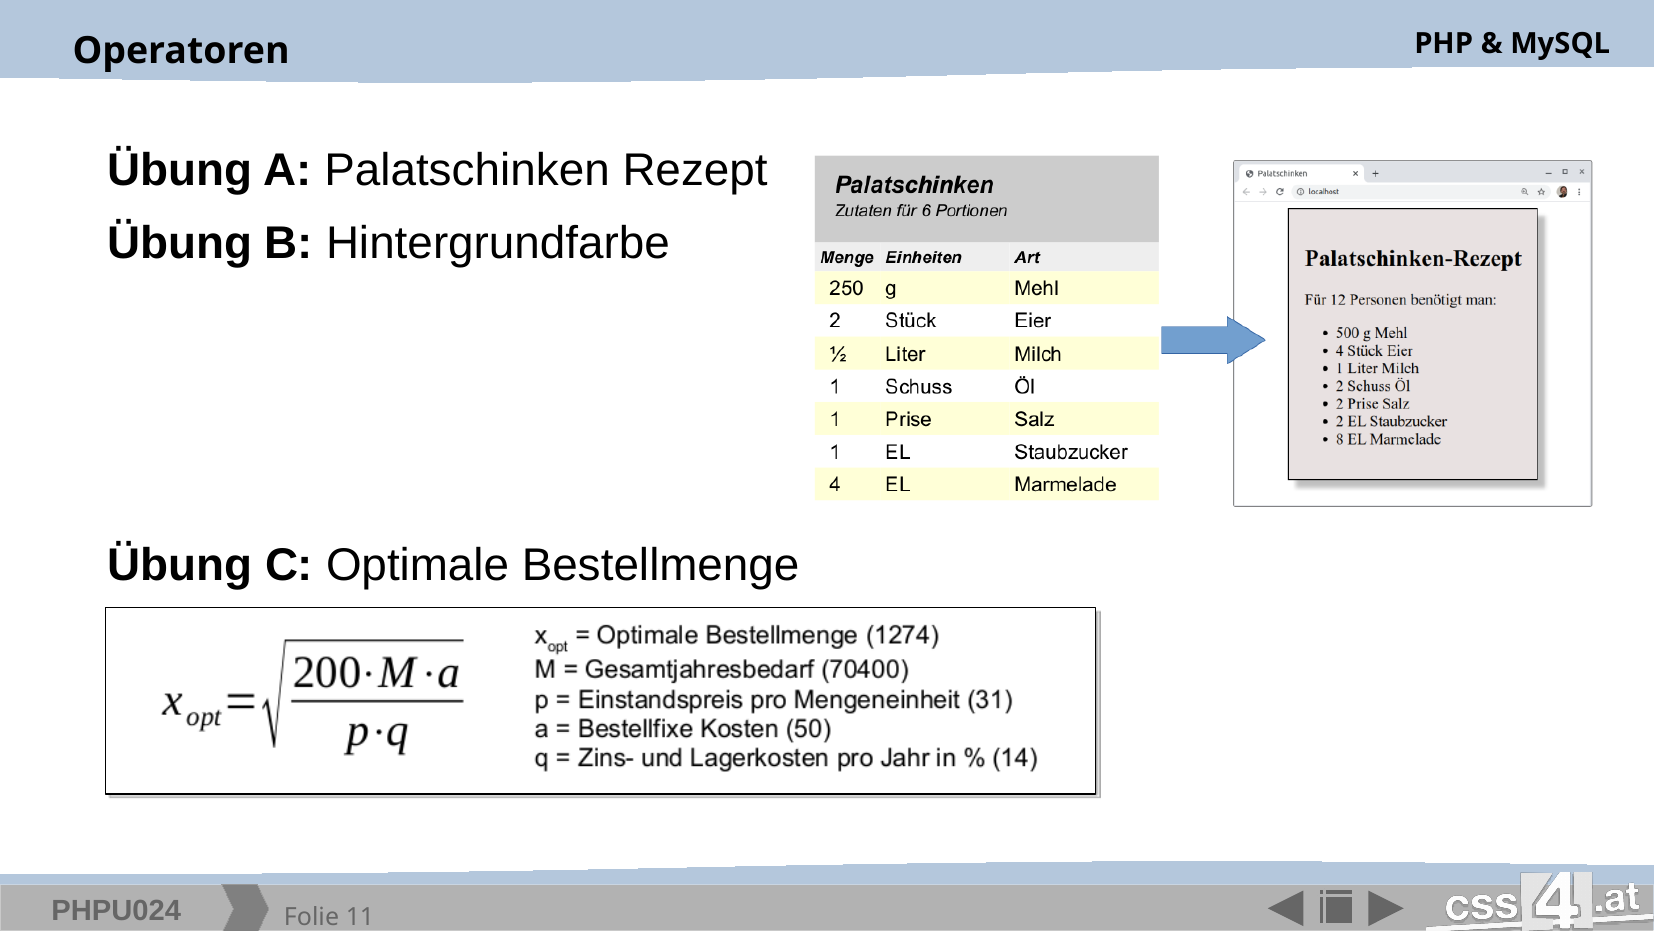

PHP & MySQL
Operatoren
Übung A: Palatschinken Rezept
Übung B: Hintergrundfarbe
Übung C: Optimale Bestellmenge
PHPU024
Folie